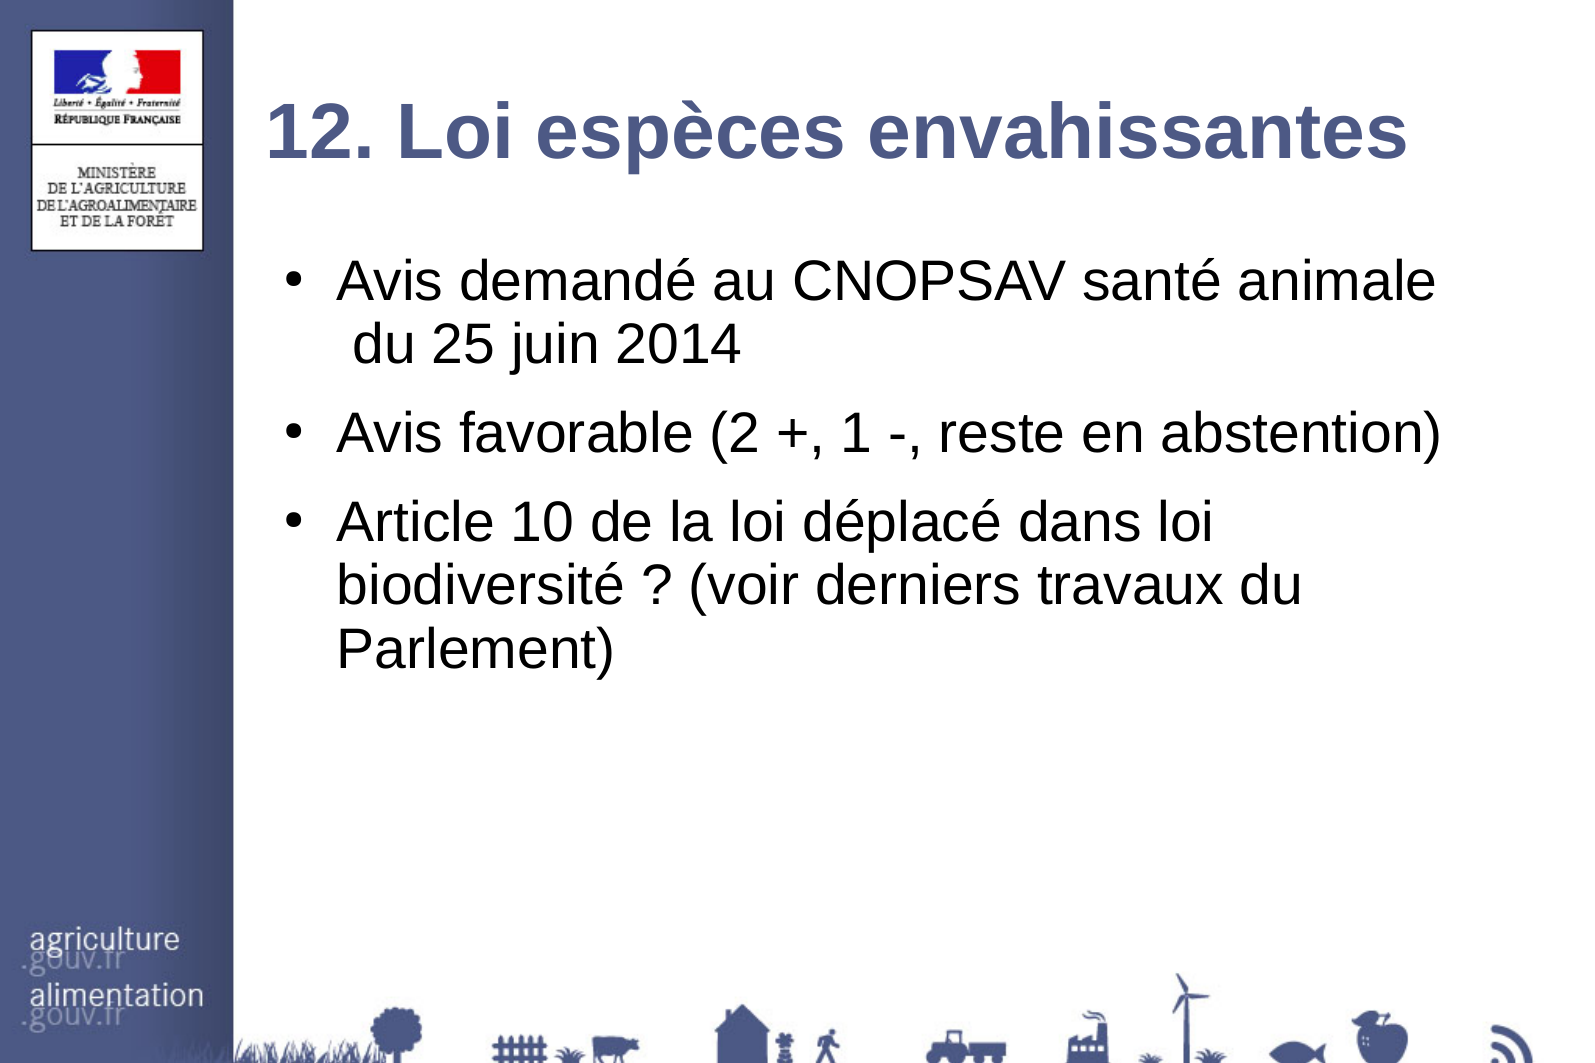

# 12. Loi espèces envahissantes
Avis demandé au CNOPSAV santé animale
 du 25 juin 2014
Avis favorable (2 +, 1 -, reste en abstention)
Article 10 de la loi déplacé dans loi biodiversité ? (voir derniers travaux du Parlement)